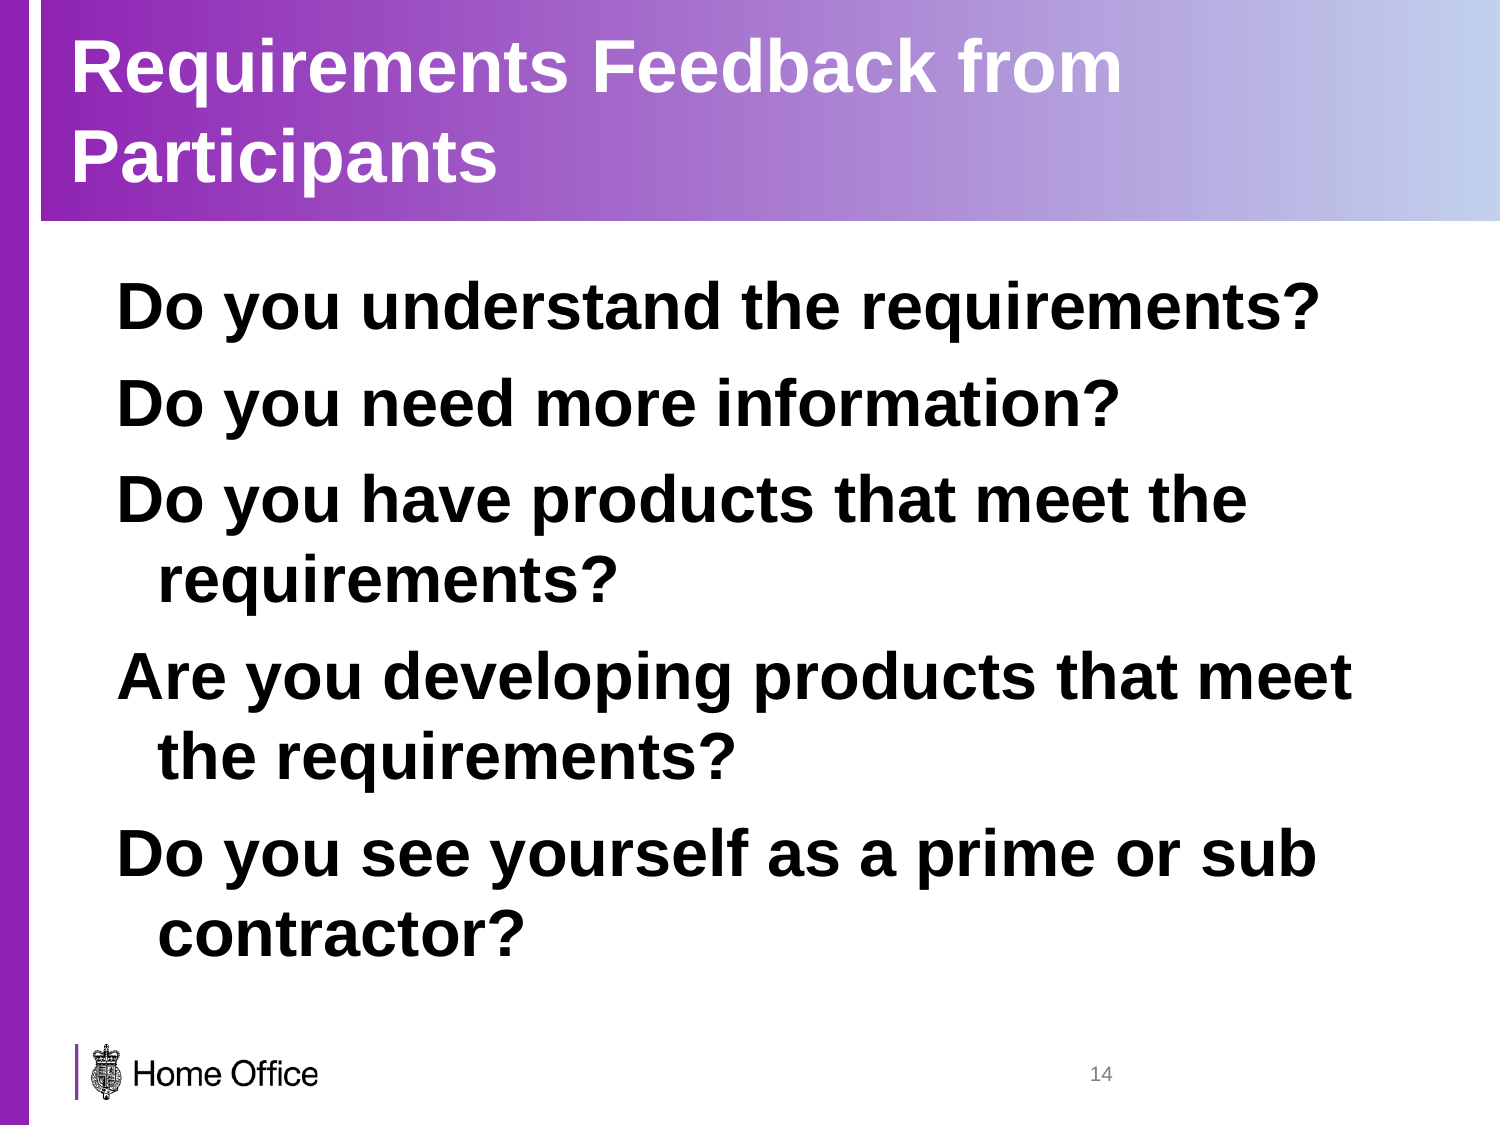

Requirements Feedback from Participants
# Do you understand the requirements?
Do you need more information?
Do you have products that meet the requirements?
Are you developing products that meet the requirements?
Do you see yourself as a prime or sub contractor?